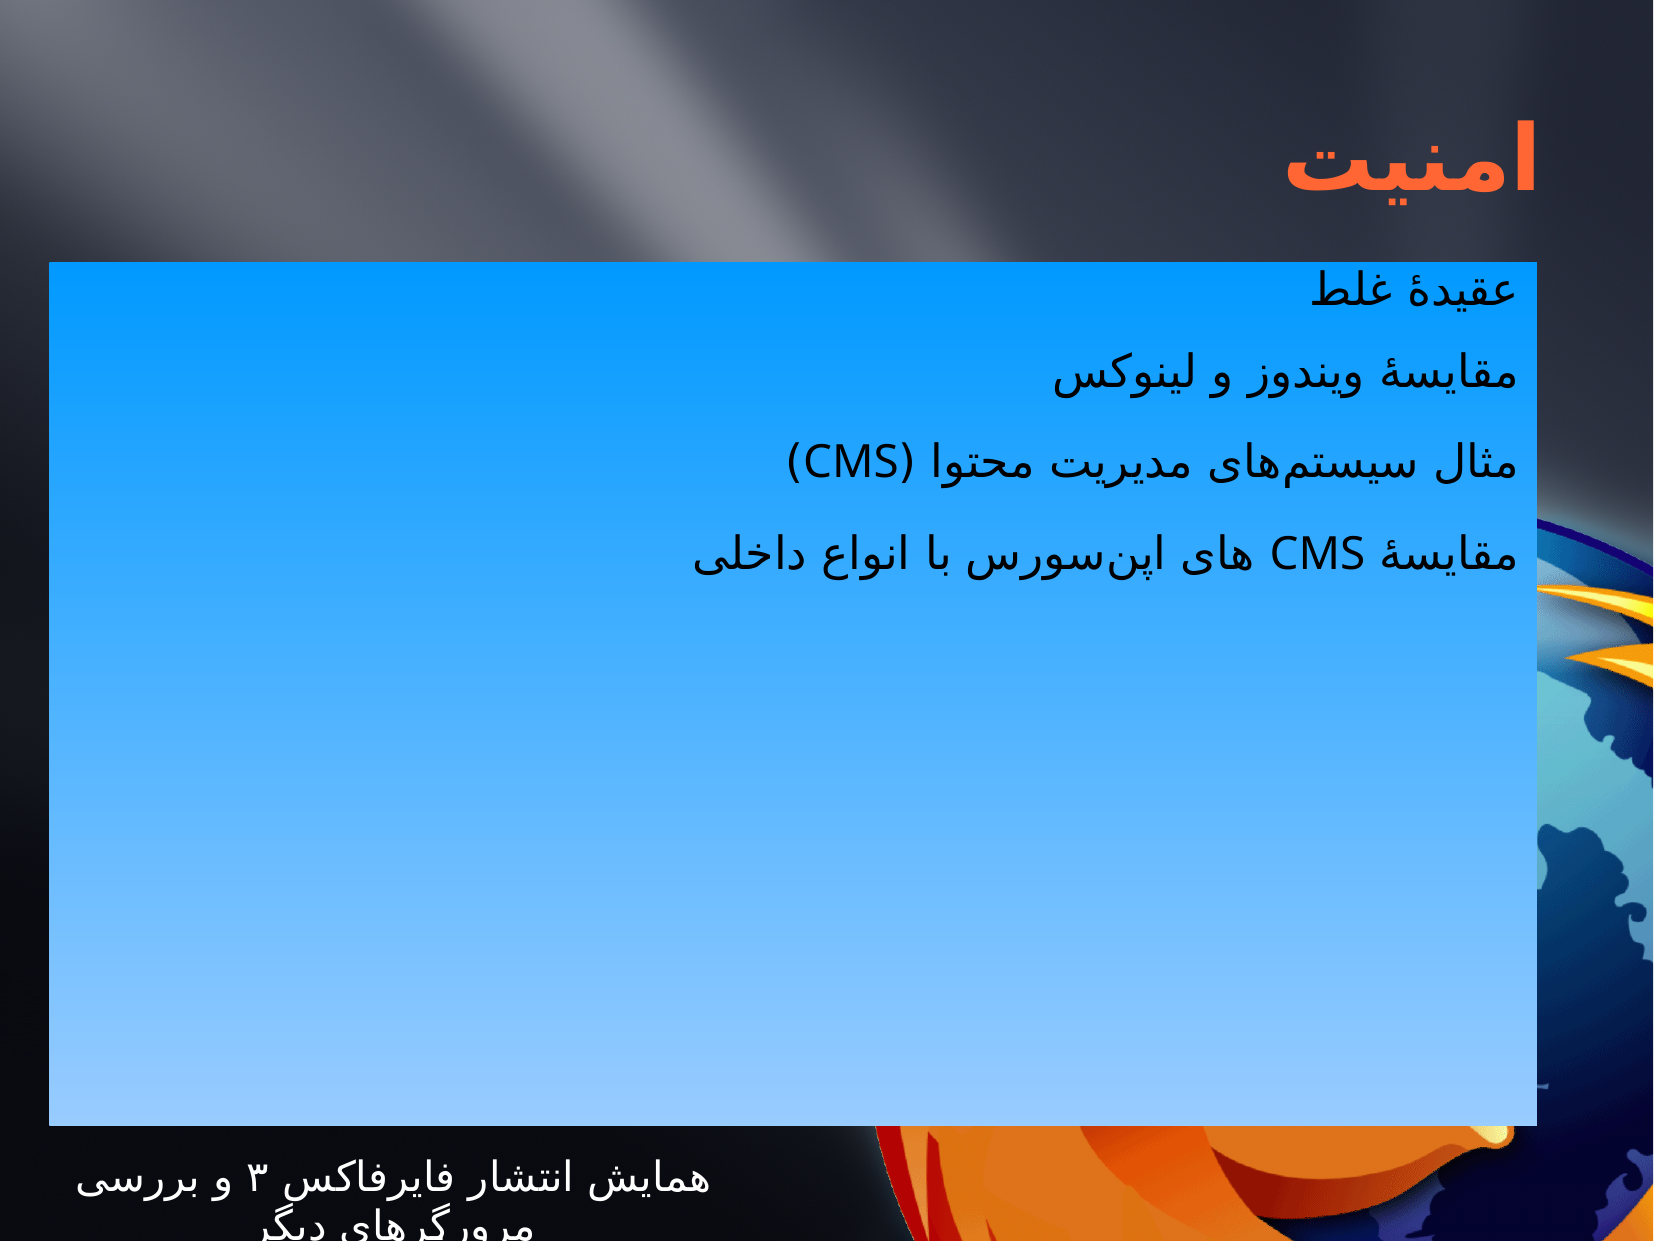

# امنیت
عقیدهٔ غلط
مقایسهٔ ویندوز و لینوکس
مثال سیستم‌های مدیریت محتوا (CMS)
مقایسهٔ CMS های اپن‌سورس با انواع داخلی